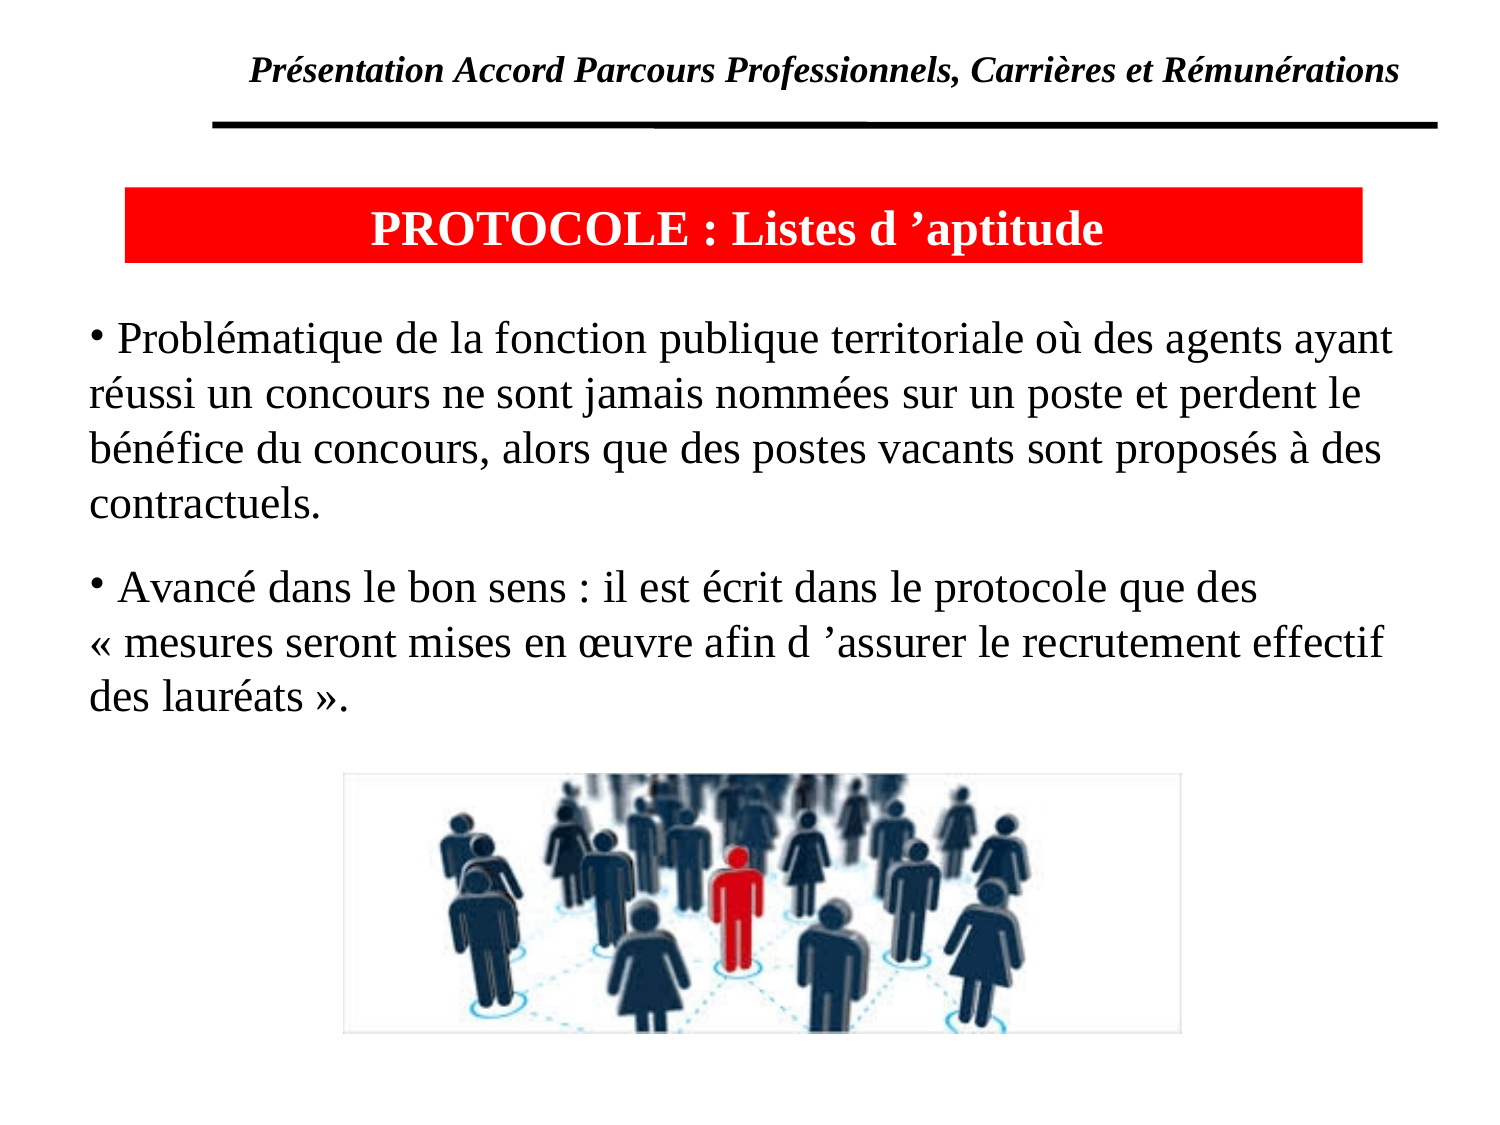

Présentation Accord Parcours Professionnels, Carrières et Rémunérations
PROTOCOLE : Listes d ’aptitude
 Problématique de la fonction publique territoriale où des agents ayant réussi un concours ne sont jamais nommées sur un poste et perdent le bénéfice du concours, alors que des postes vacants sont proposés à des contractuels.
 Avancé dans le bon sens : il est écrit dans le protocole que des « mesures seront mises en œuvre afin d ’assurer le recrutement effectif des lauréats ».